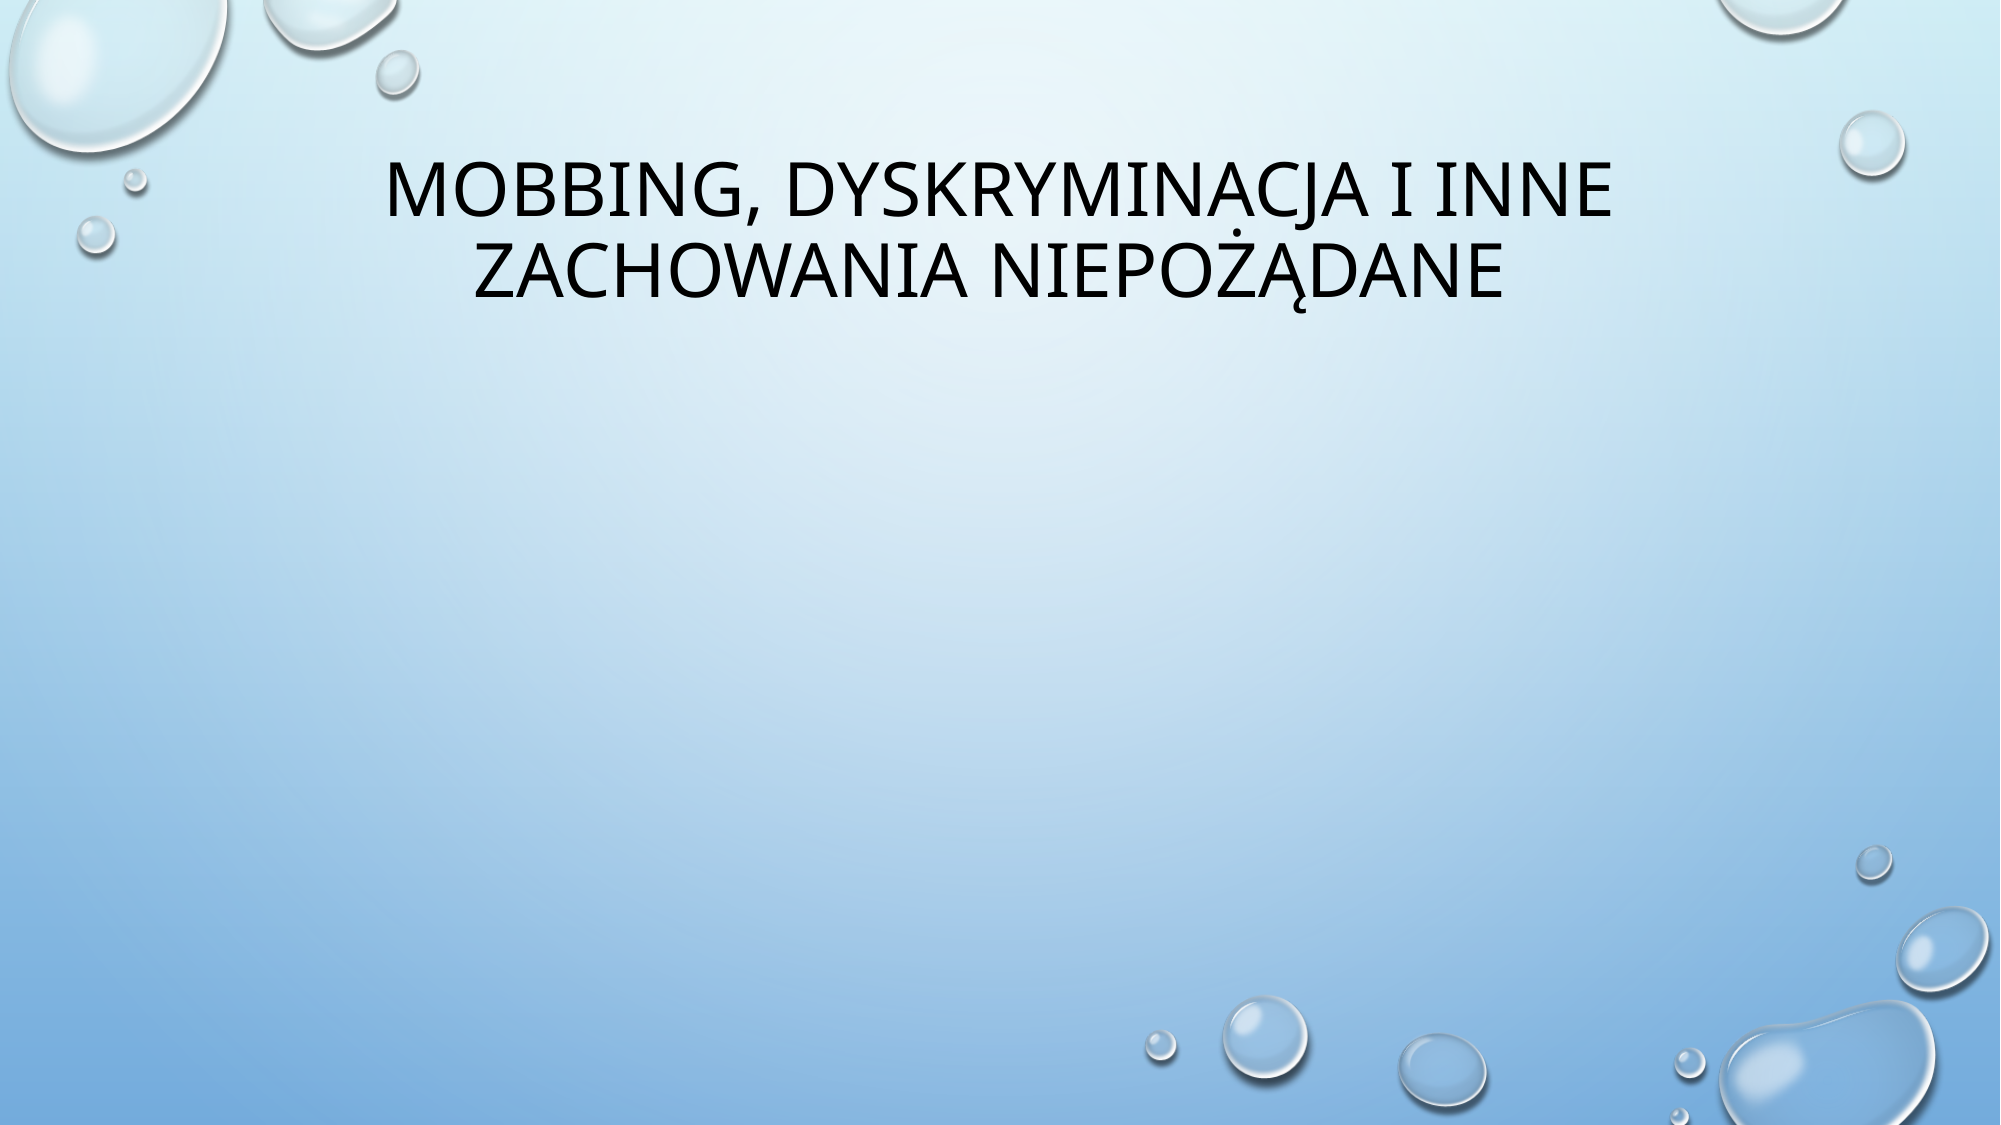

# Mobbing, dyskryminacja i inne zachowania niepożądane